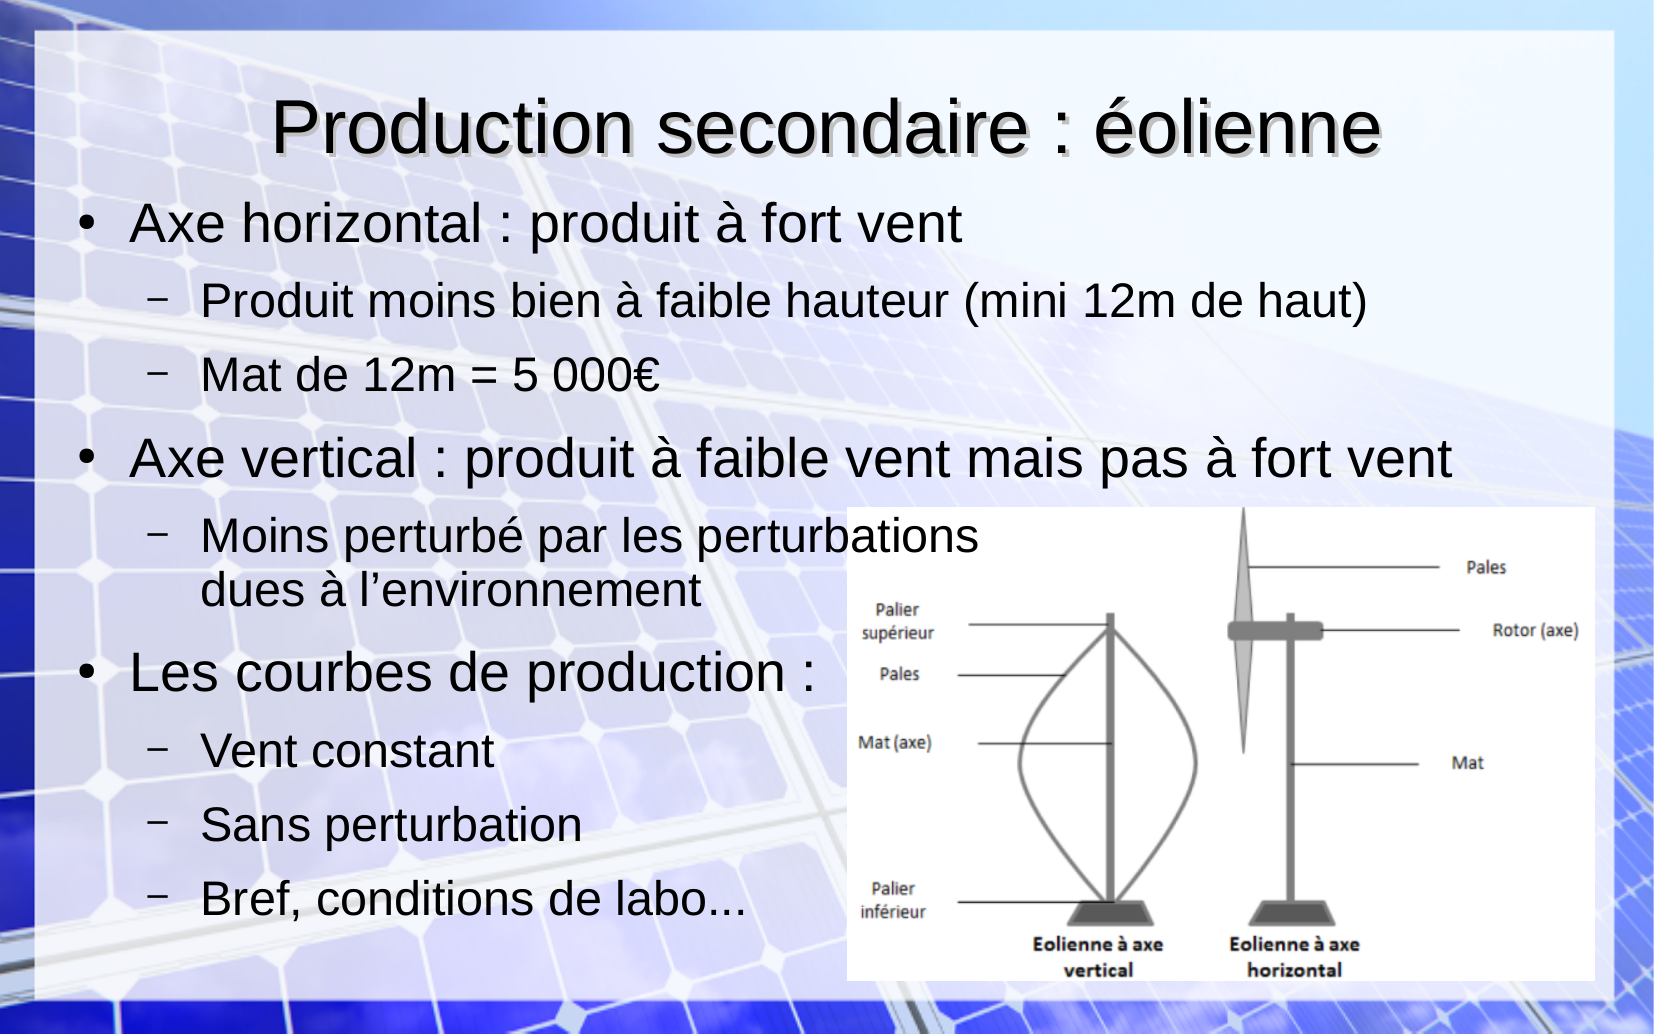

# Production secondaire : éolienne
Axe horizontal : produit à fort vent
Produit moins bien à faible hauteur (mini 12m de haut)
Mat de 12m = 5 000€
Axe vertical : produit à faible vent mais pas à fort vent
Moins perturbé par les perturbations
dues à l’environnement
Les courbes de production :
Vent constant
Sans perturbation
Bref, conditions de labo...